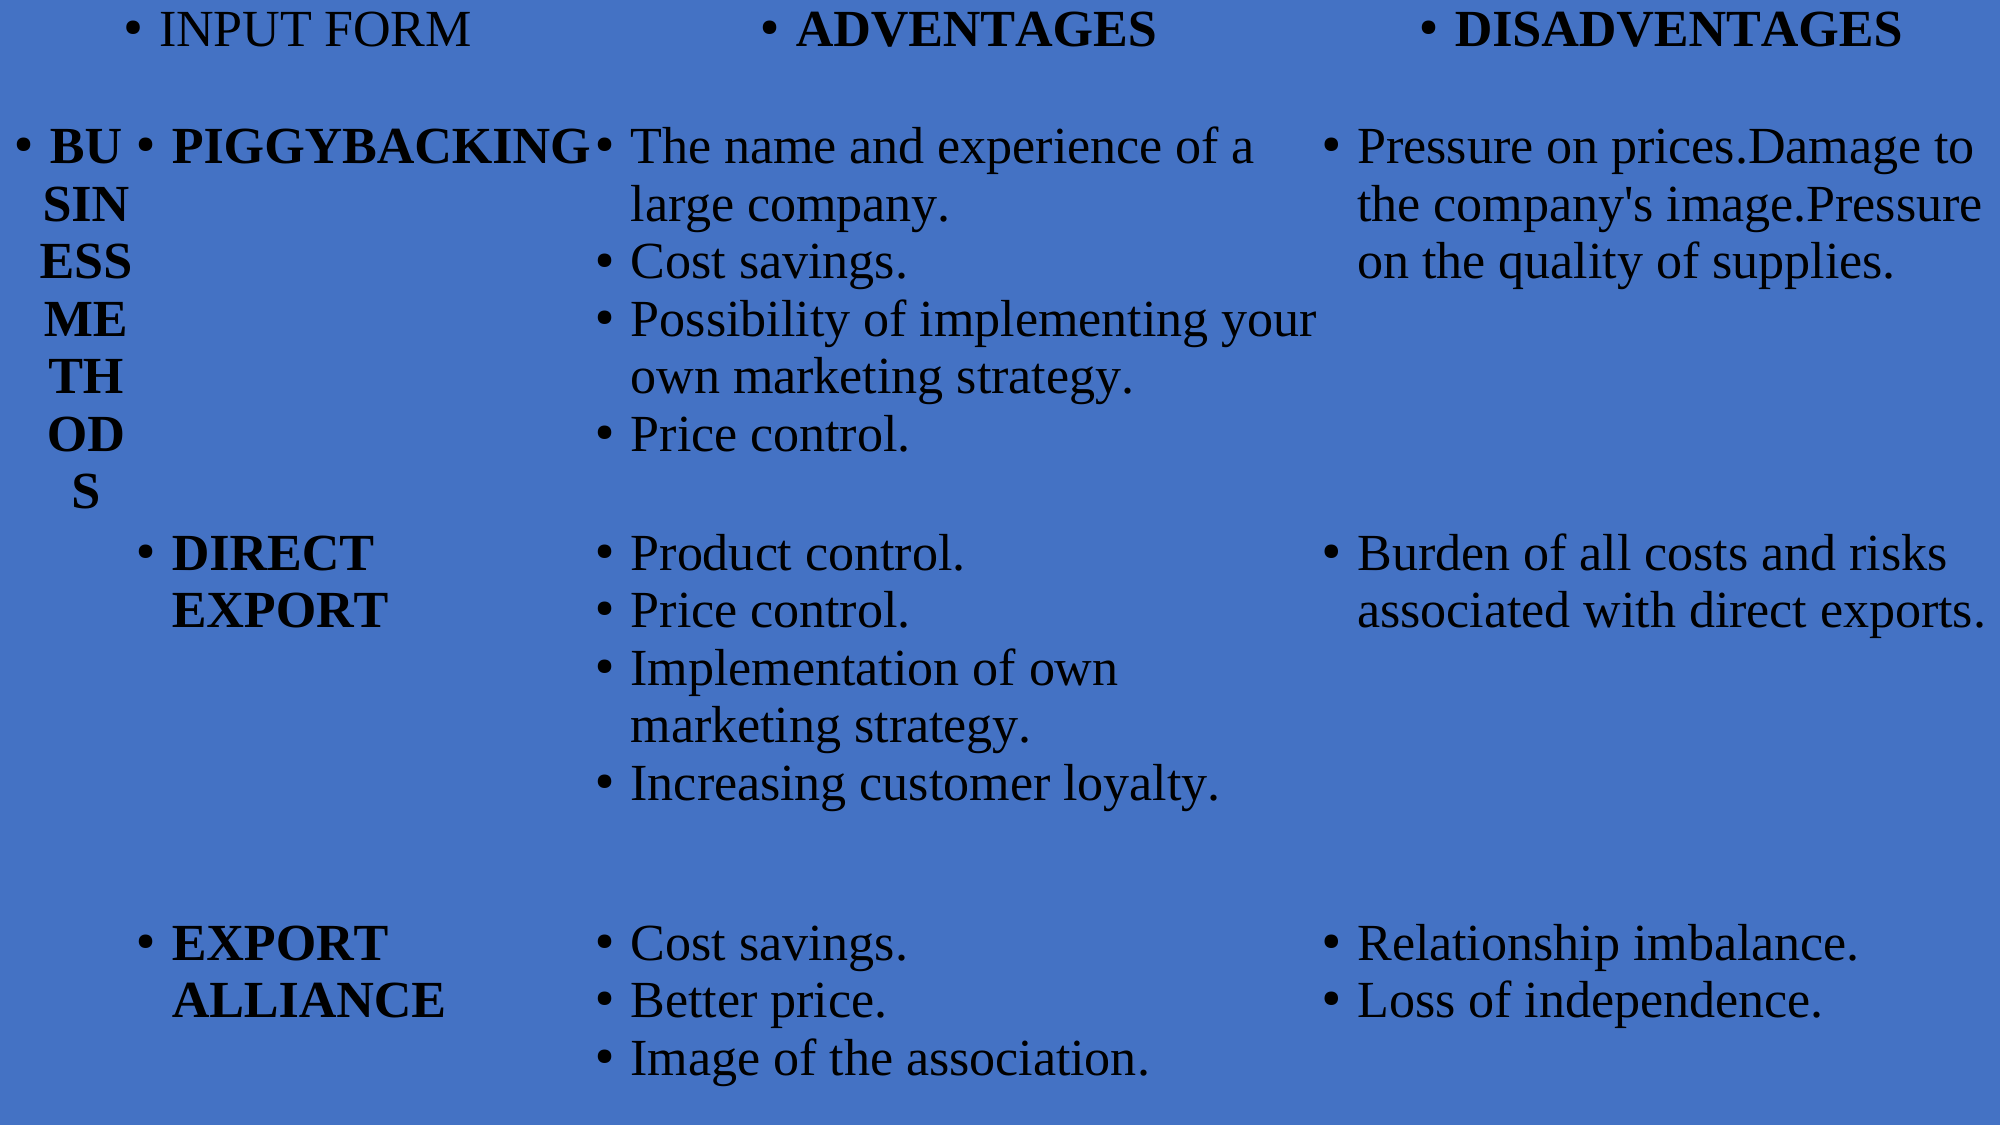

| INPUT FORM | | ADVENTAGES | DISADVENTAGES |
| --- | --- | --- | --- |
| BUSINESS METHODS | PIGGYBACKING | The name and experience of a large company. Cost savings. Possibility of implementing your own marketing strategy. Price control. | Pressure on prices.Damage to the company's image.Pressure on the quality of supplies. |
| | DIRECT EXPORT | Product control. Price control. Implementation of own marketing strategy. Increasing customer loyalty. | Burden of all costs and risks associated with direct exports. |
| | EXPORT ALLIANCE | Cost savings. Better price. Image of the association. | Relationship imbalance. Loss of independence. |